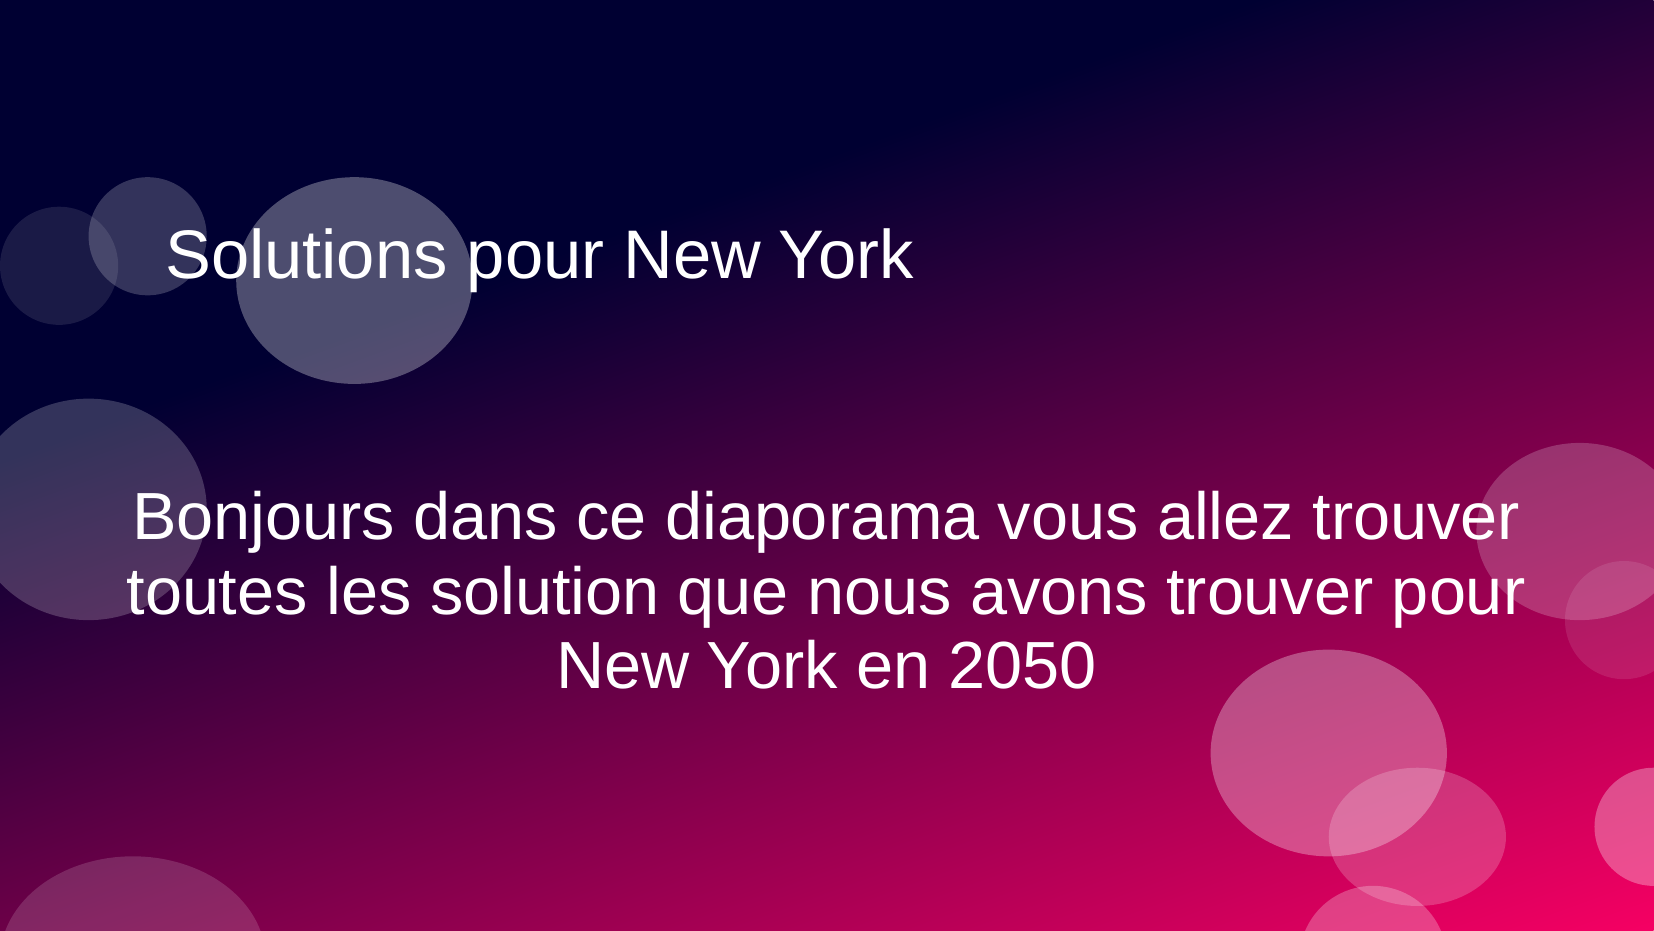

# Solutions pour New York
Bonjours dans ce diaporama vous allez trouver toutes les solution que nous avons trouver pour New York en 2050